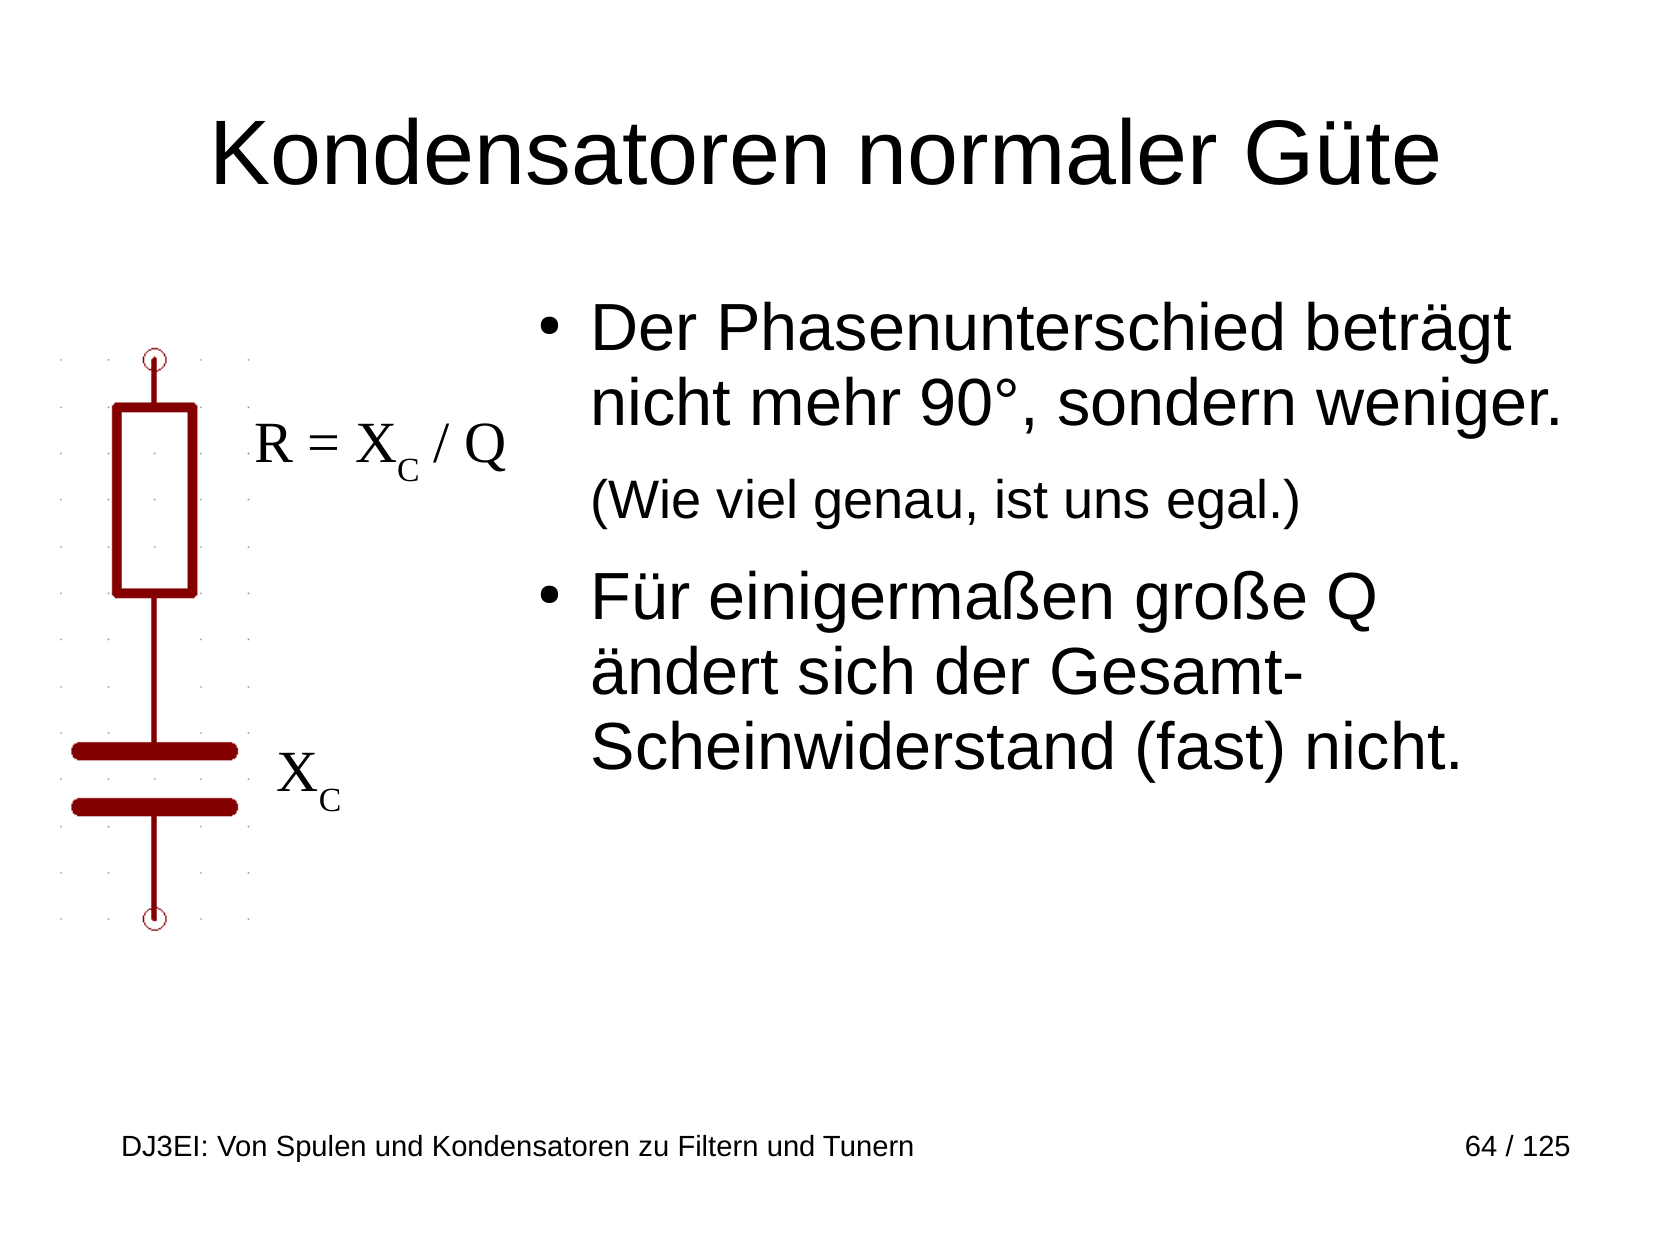

# Kondensatoren normaler Güte
Der Phasenunterschied beträgt nicht mehr 90°, sondern weniger.
(Wie viel genau, ist uns egal.)
Für einigermaßen große Q
ändert sich der Gesamt-Scheinwiderstand (fast) nicht.
R = XC / Q
XC